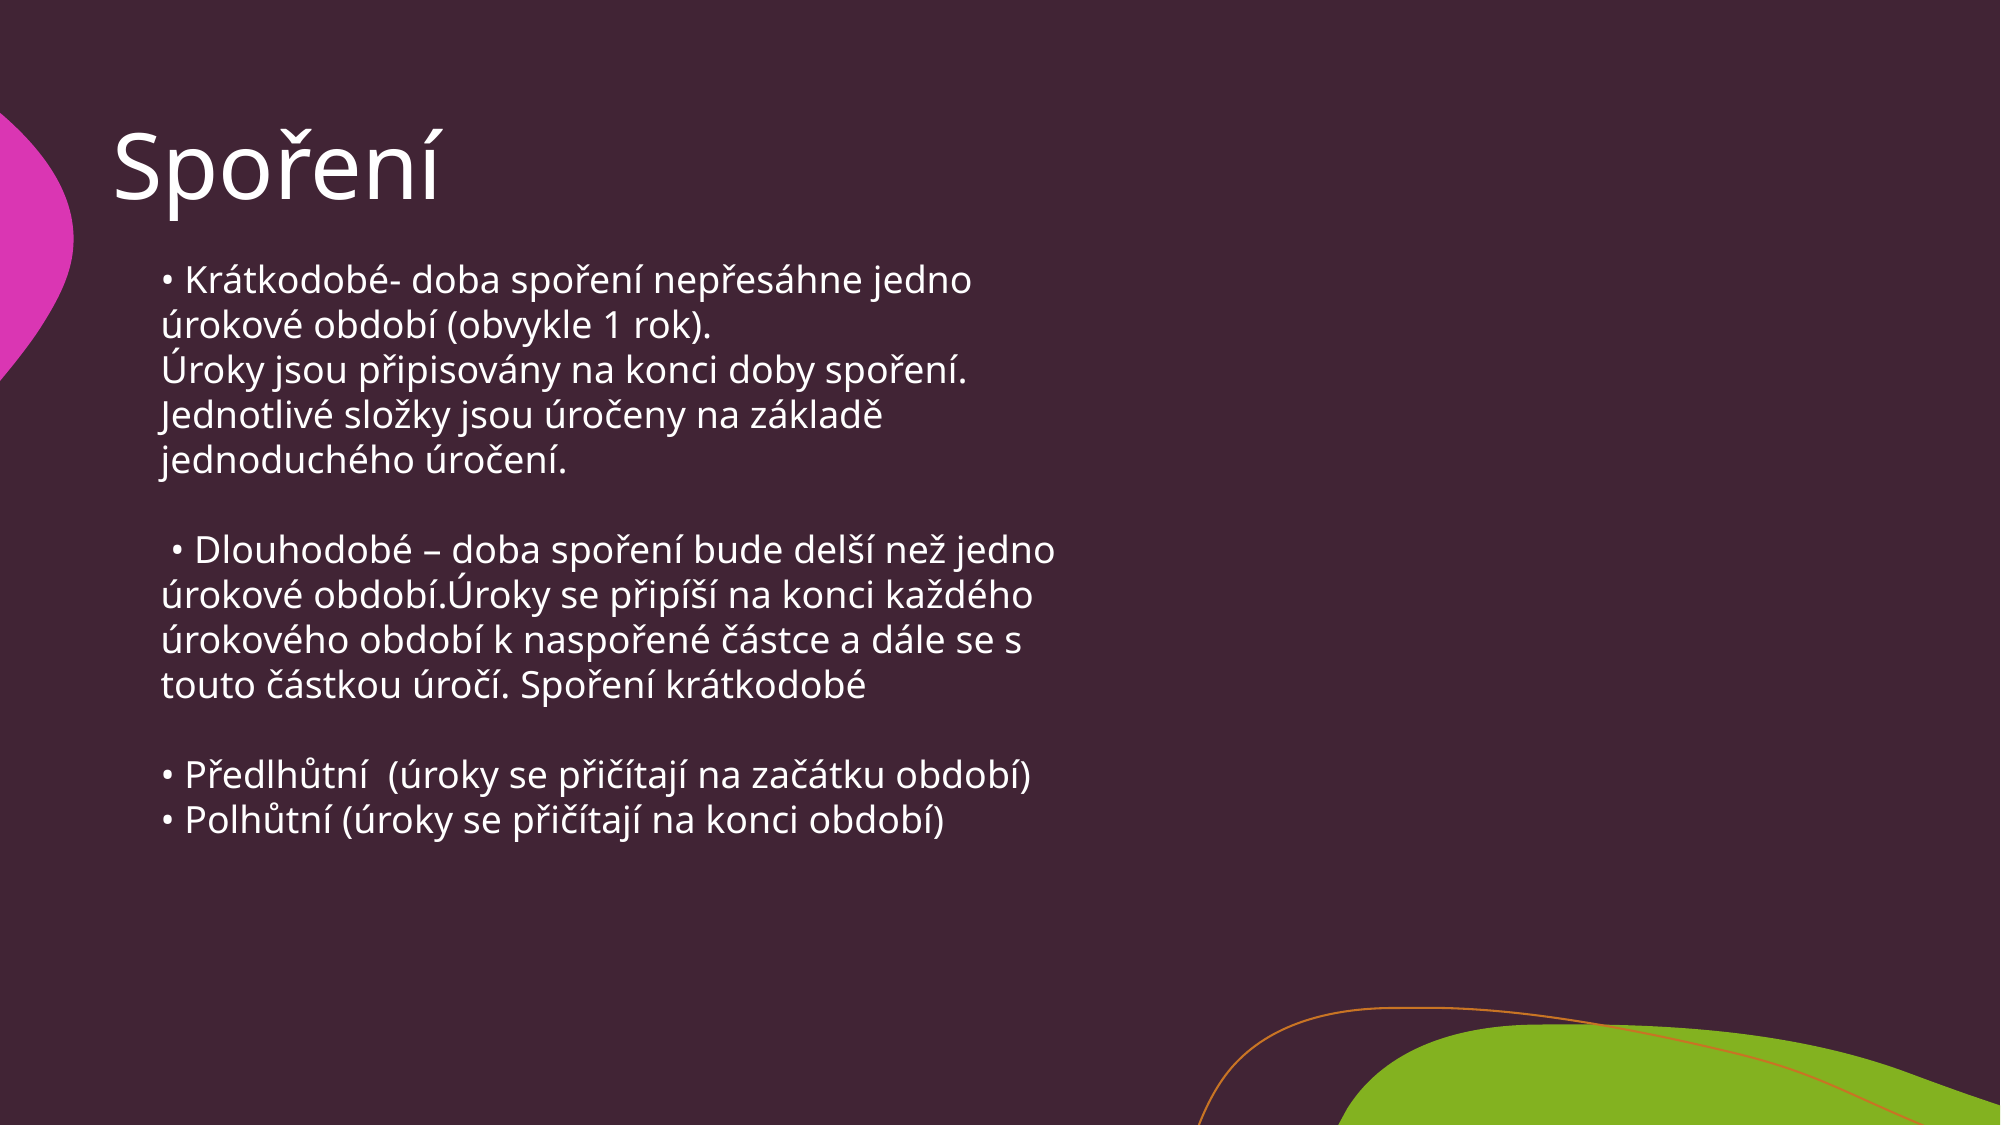

# Spoření
• Krátkodobé- doba spoření nepřesáhne jedno úrokové období (obvykle 1 rok).
Úroky jsou připisovány na konci doby spoření. Jednotlivé složky jsou úročeny na základě jednoduchého úročení.
 • Dlouhodobé – doba spoření bude delší než jedno úrokové období.Úroky se připíší na konci každého úrokového období k naspořené částce a dále se s touto částkou úročí. Spoření krátkodobé
• Předlhůtní (úroky se přičítají na začátku období)
• Polhůtní (úroky se přičítají na konci období)